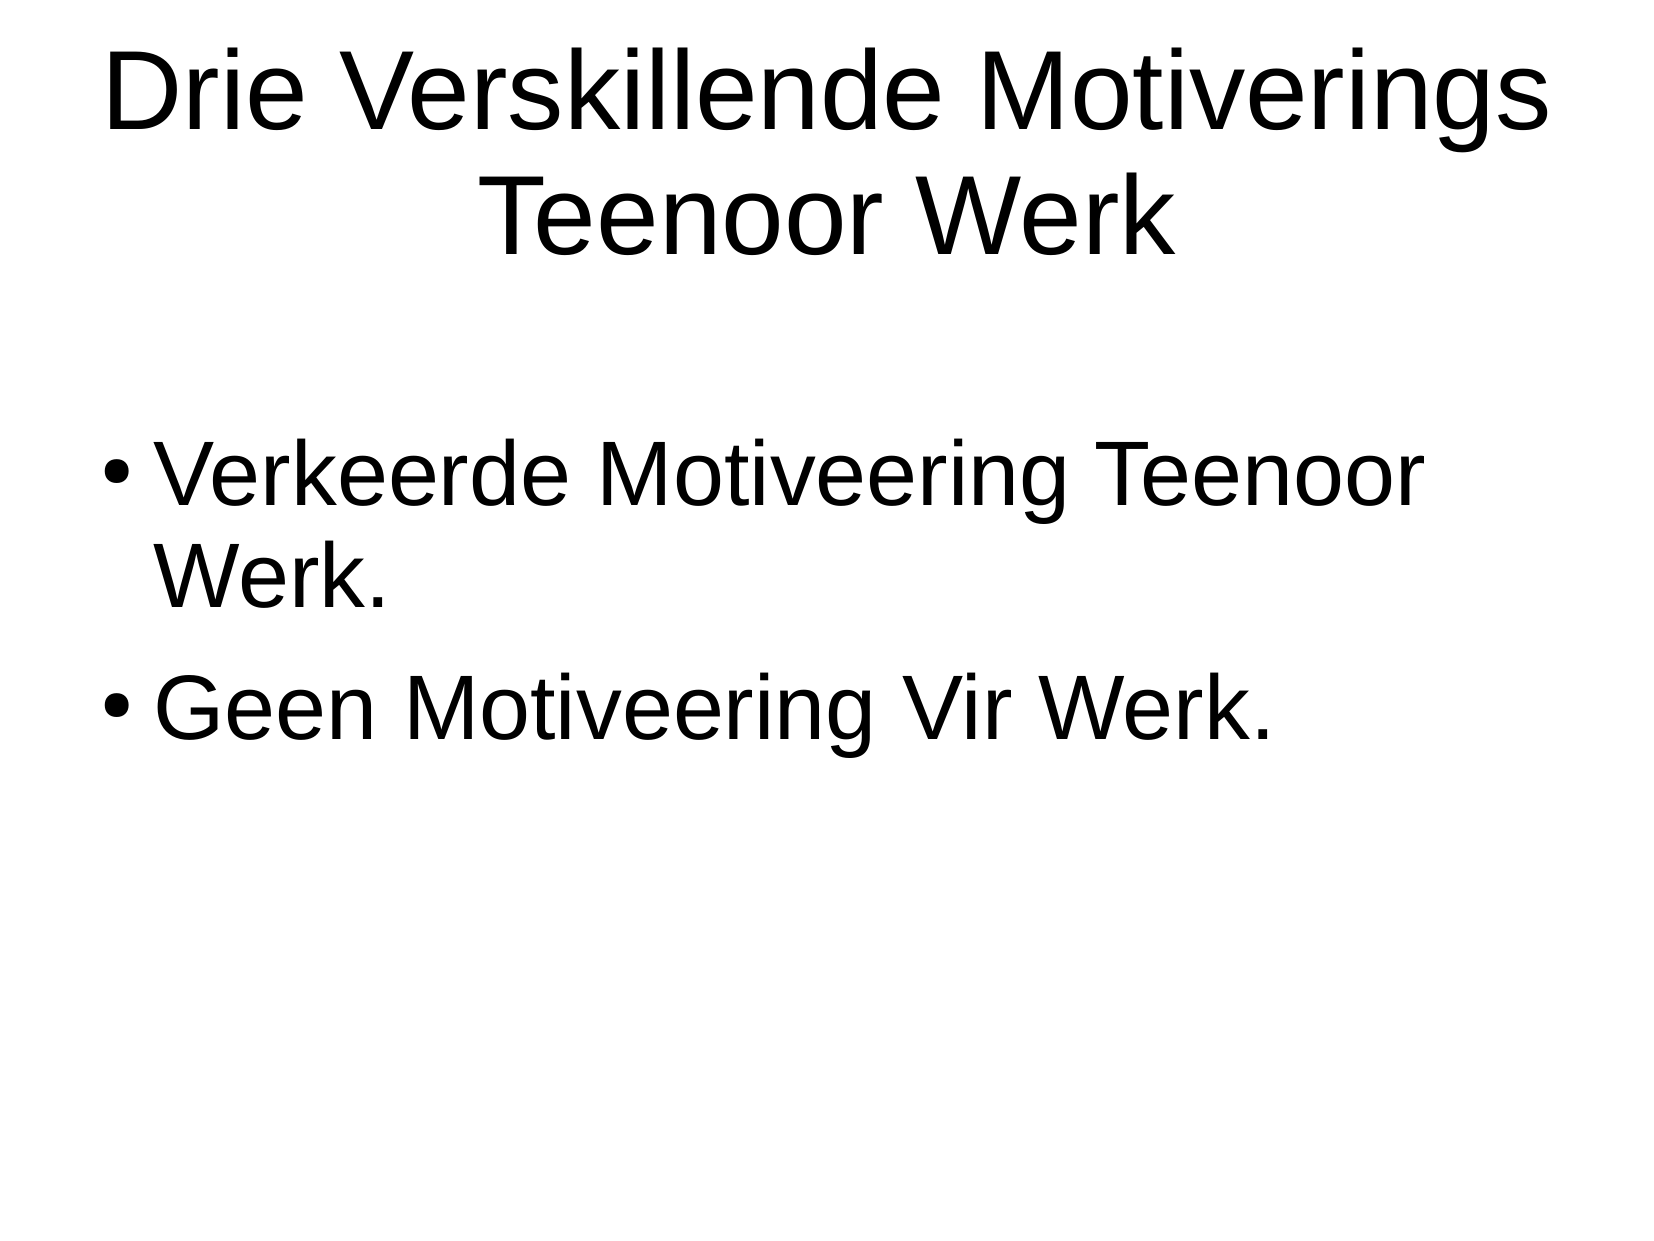

# Drie Verskillende Motiverings Teenoor Werk
Verkeerde Motiveering Teenoor Werk.
Geen Motiveering Vir Werk.